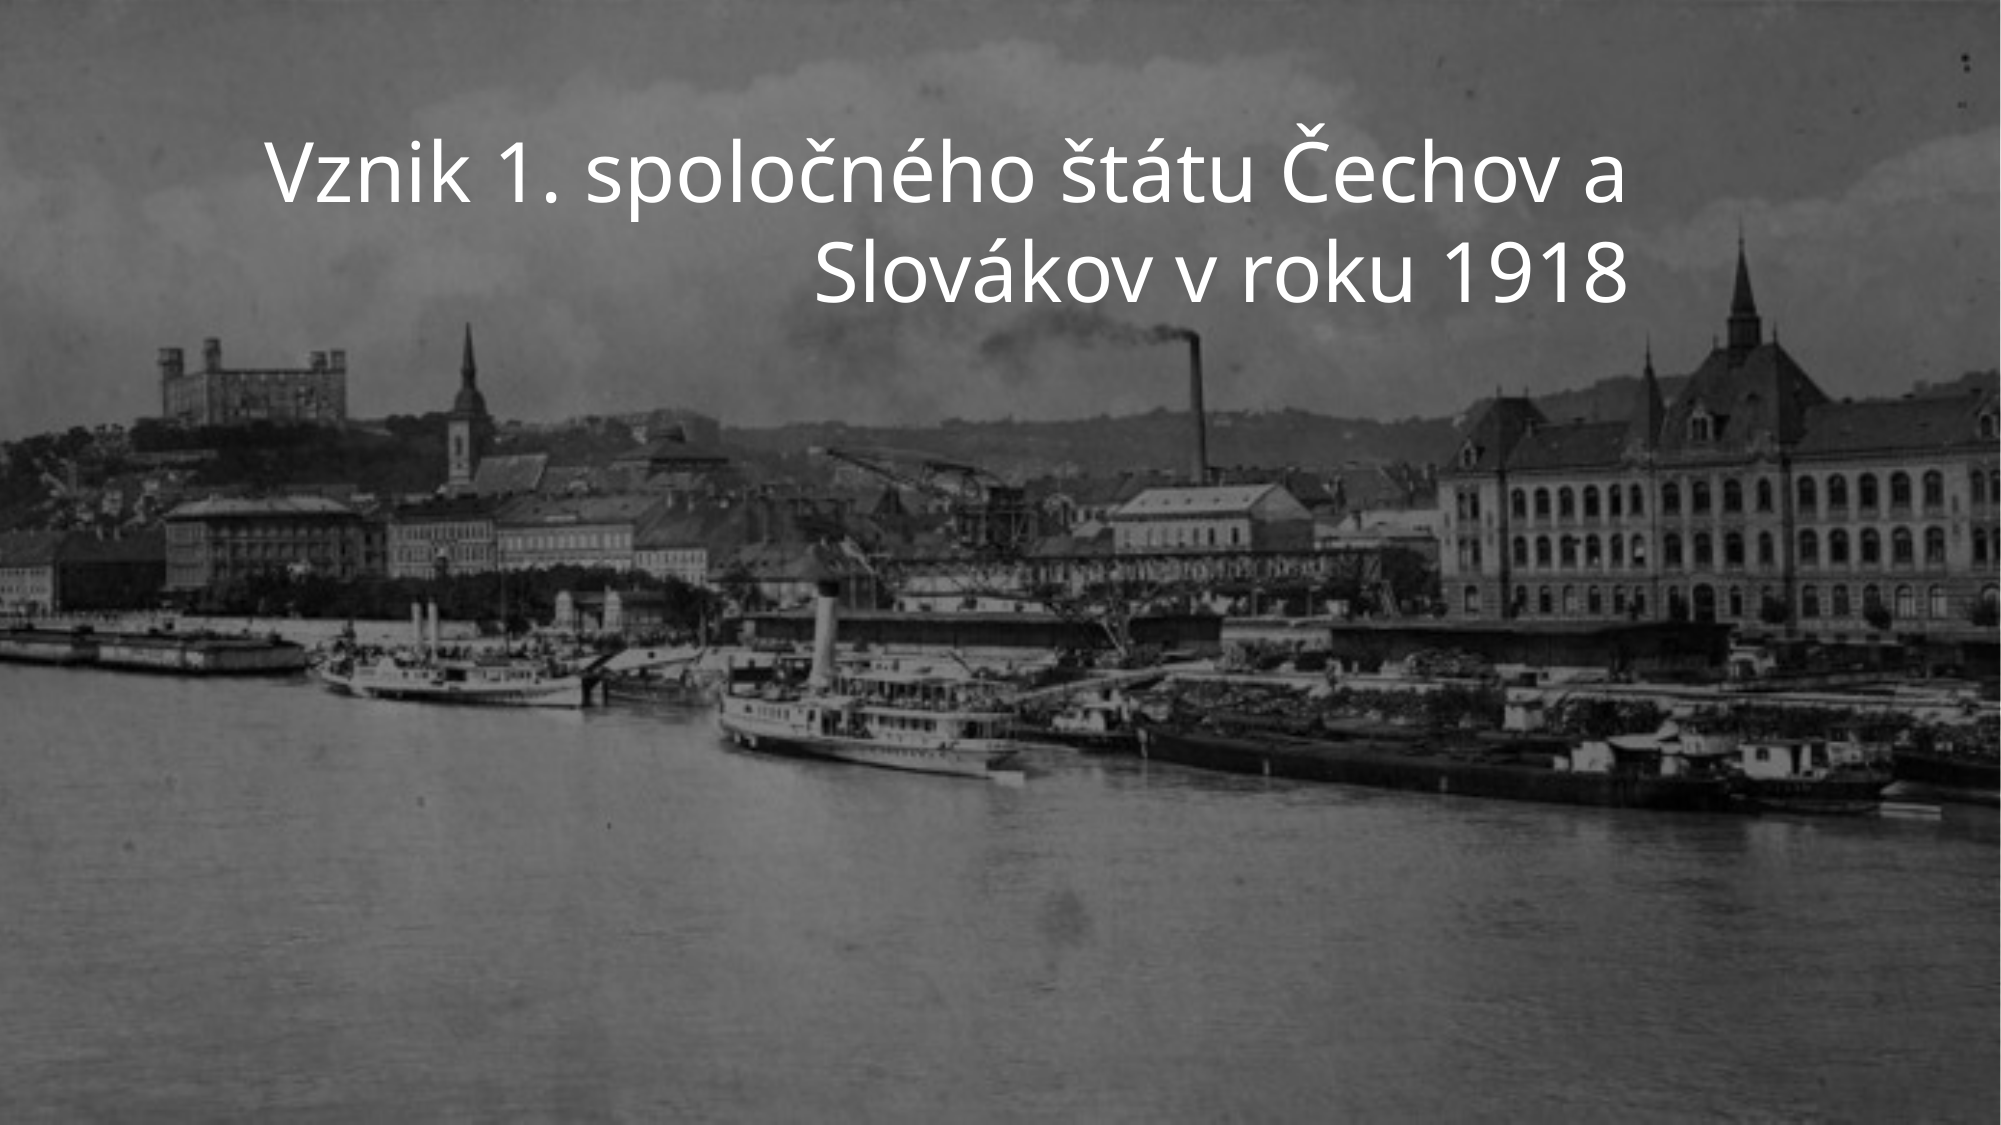

# Vznik 1. spoločného štátu Čechov a Slovákov v roku 1918